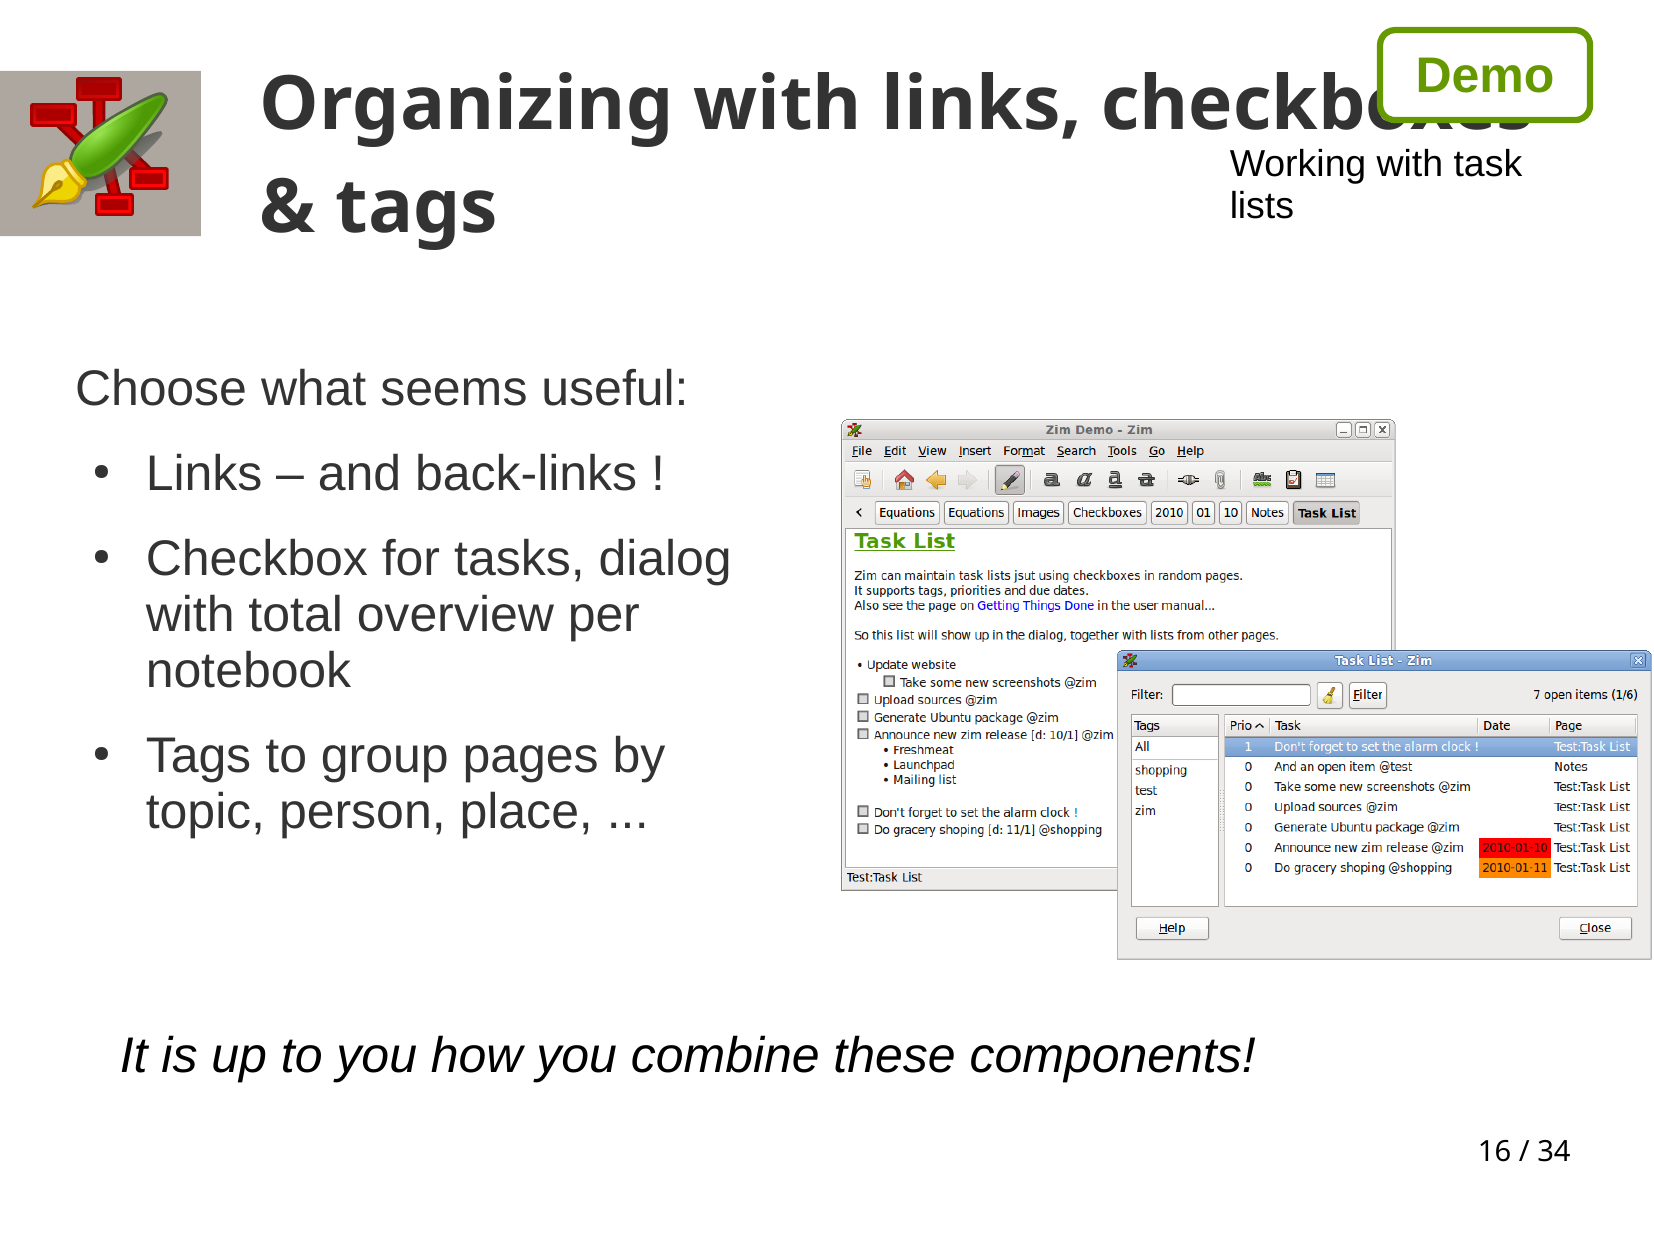

Demo
# Organizing with links, checkboxes & tags
Working with task lists
Choose what seems useful:
Links – and back-links !
Checkbox for tasks, dialog with total overview per notebook
Tags to group pages by topic, person, place, ...
It is up to you how you combine these components!
16